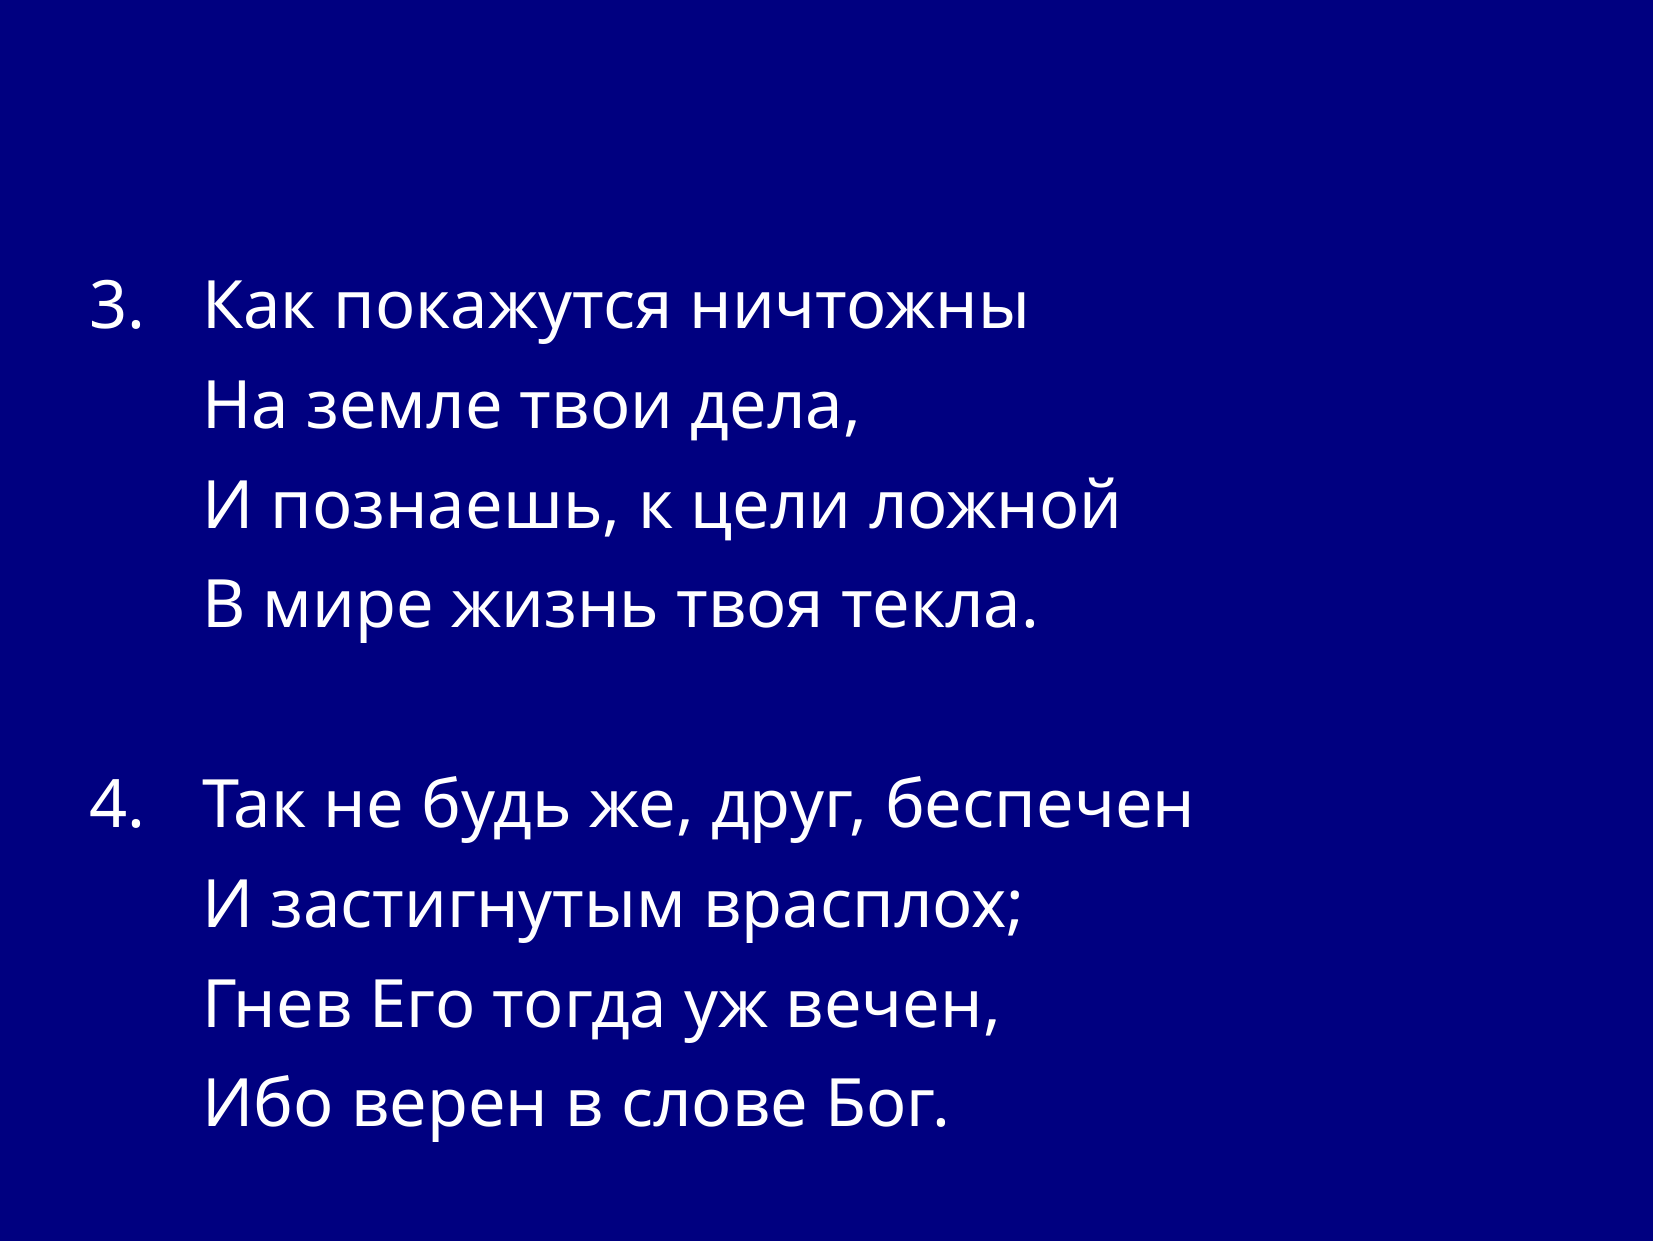

3.	Как покажутся ничтожны
	На земле твои дела,
	И познаешь, к цели ложной
	В мире жизнь твоя текла.
4.	Так не будь же, друг, беспечен
	И застигнутым врасплох;
	Гнев Его тогда уж вечен,
	Ибо верен в слове Бог.